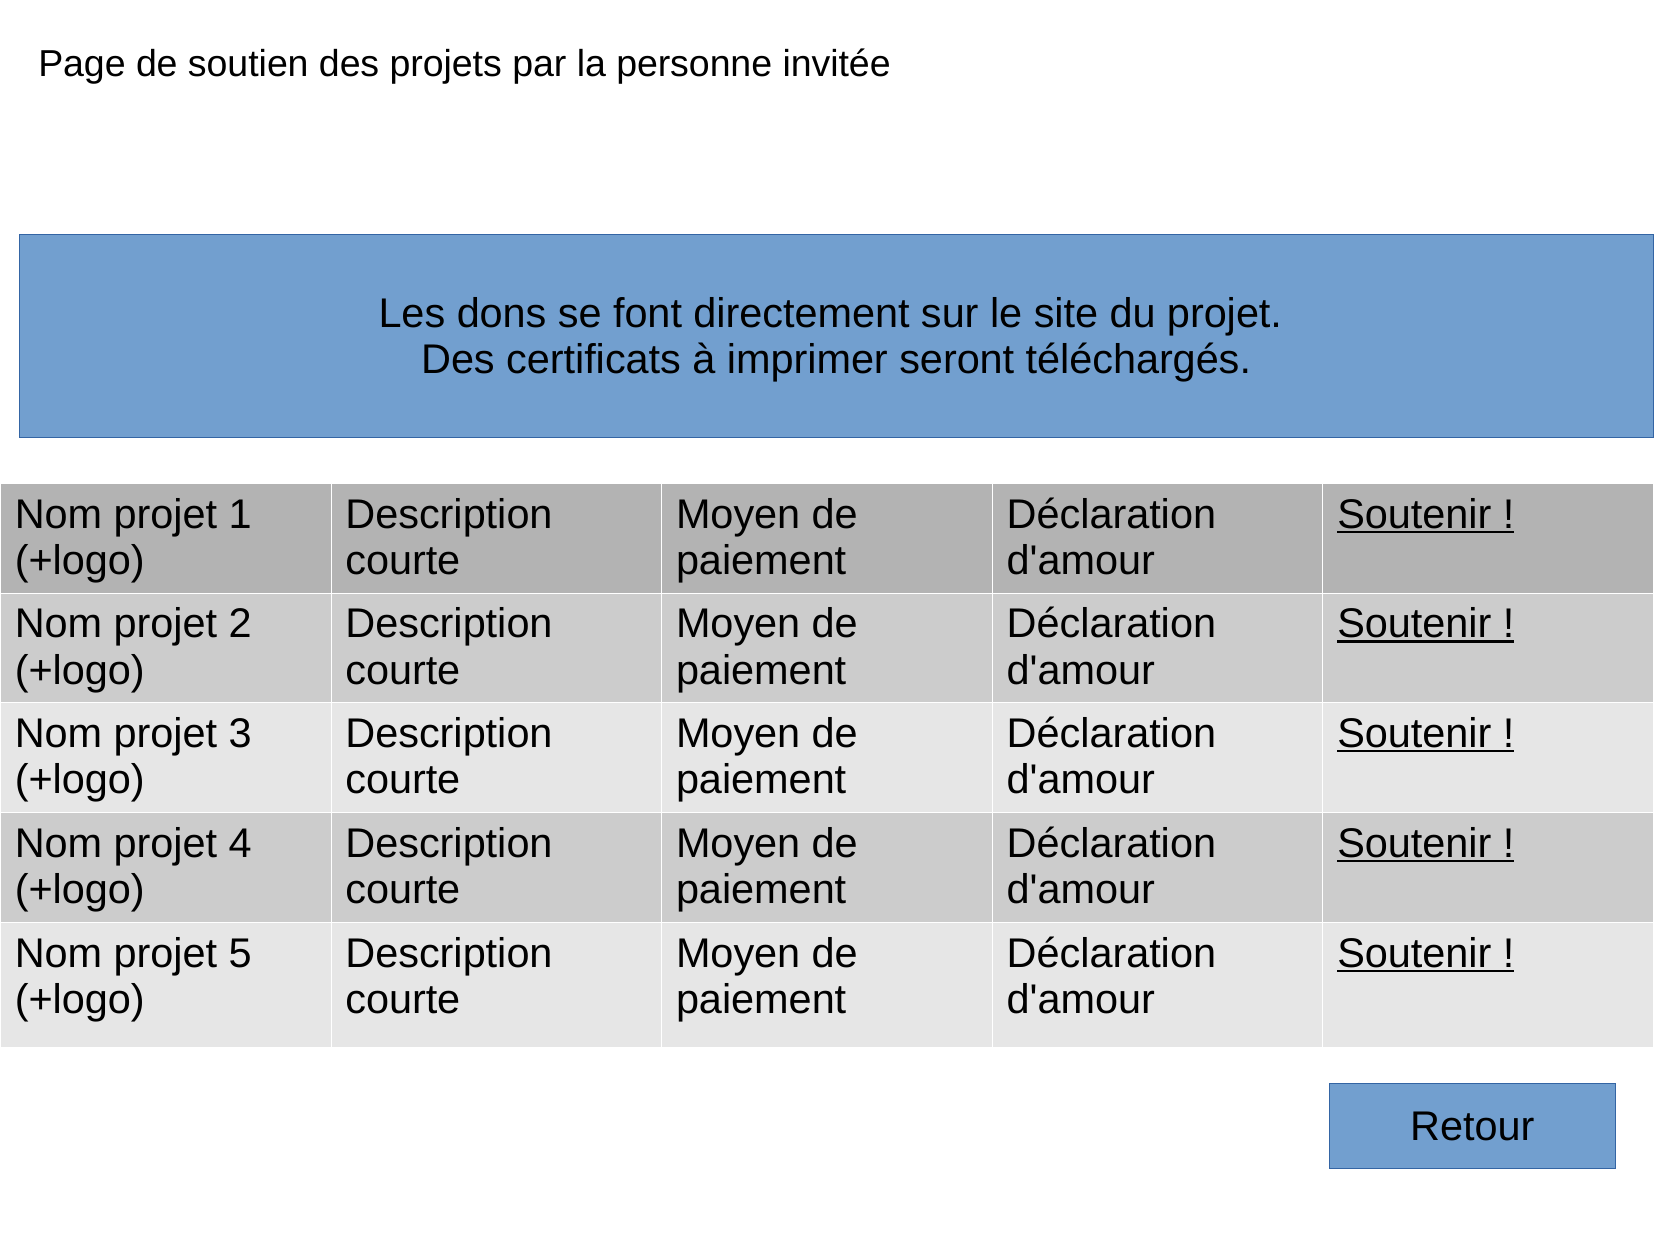

Page de soutien des projets par la personne invitée
Les dons se font directement sur le site du projet.
Des certificats à imprimer seront téléchargés.
| Nom projet 1 (+logo) | Description courte | Moyen de paiement | Déclaration d'amour | Soutenir ! |
| --- | --- | --- | --- | --- |
| Nom projet 2 (+logo) | Description courte | Moyen de paiement | Déclaration d'amour | Soutenir ! |
| Nom projet 3 (+logo) | Description courte | Moyen de paiement | Déclaration d'amour | Soutenir ! |
| Nom projet 4 (+logo) | Description courte | Moyen de paiement | Déclaration d'amour | Soutenir ! |
| Nom projet 5 (+logo) | Description courte | Moyen de paiement | Déclaration d'amour | Soutenir ! |
Retour